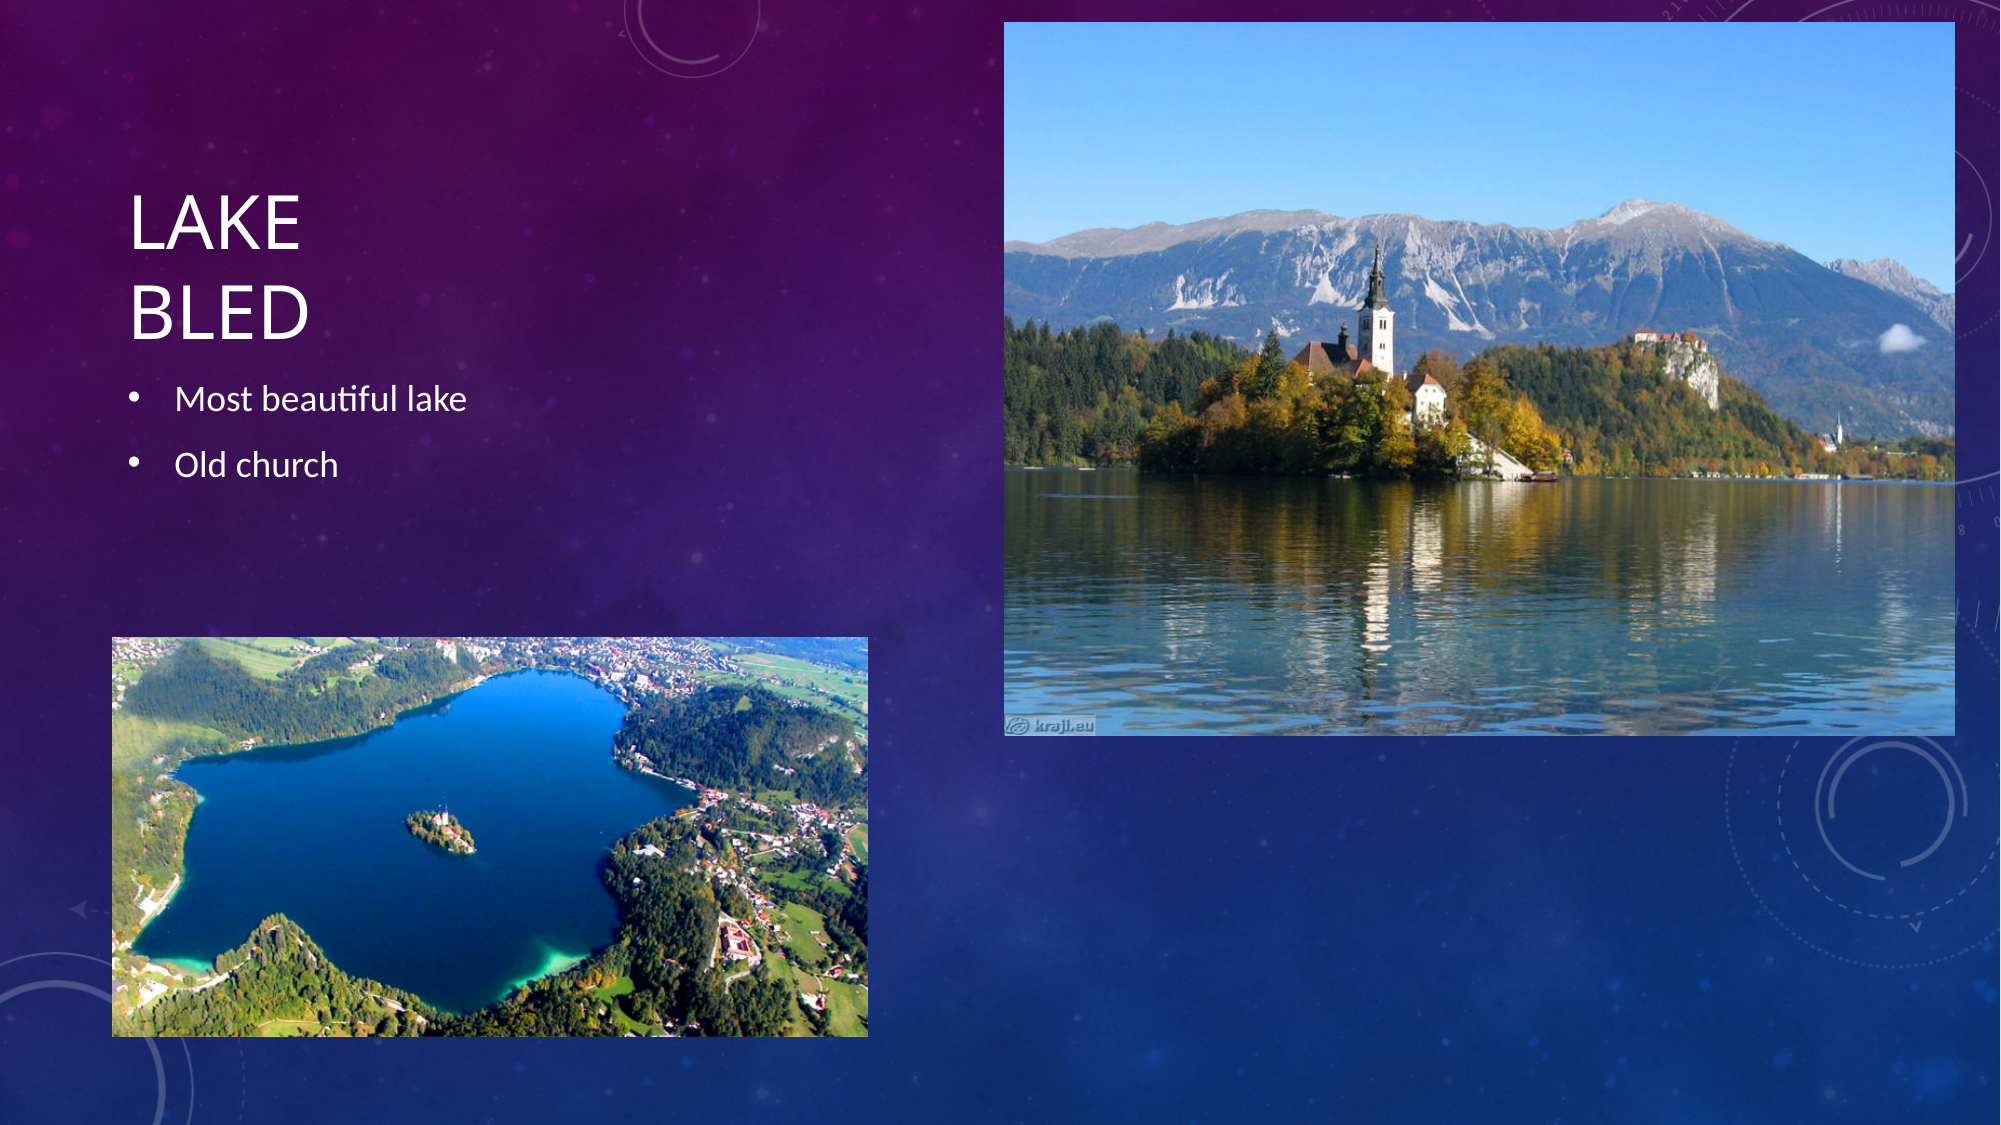

# LAKE BLED
Most beautiful lake
Old church